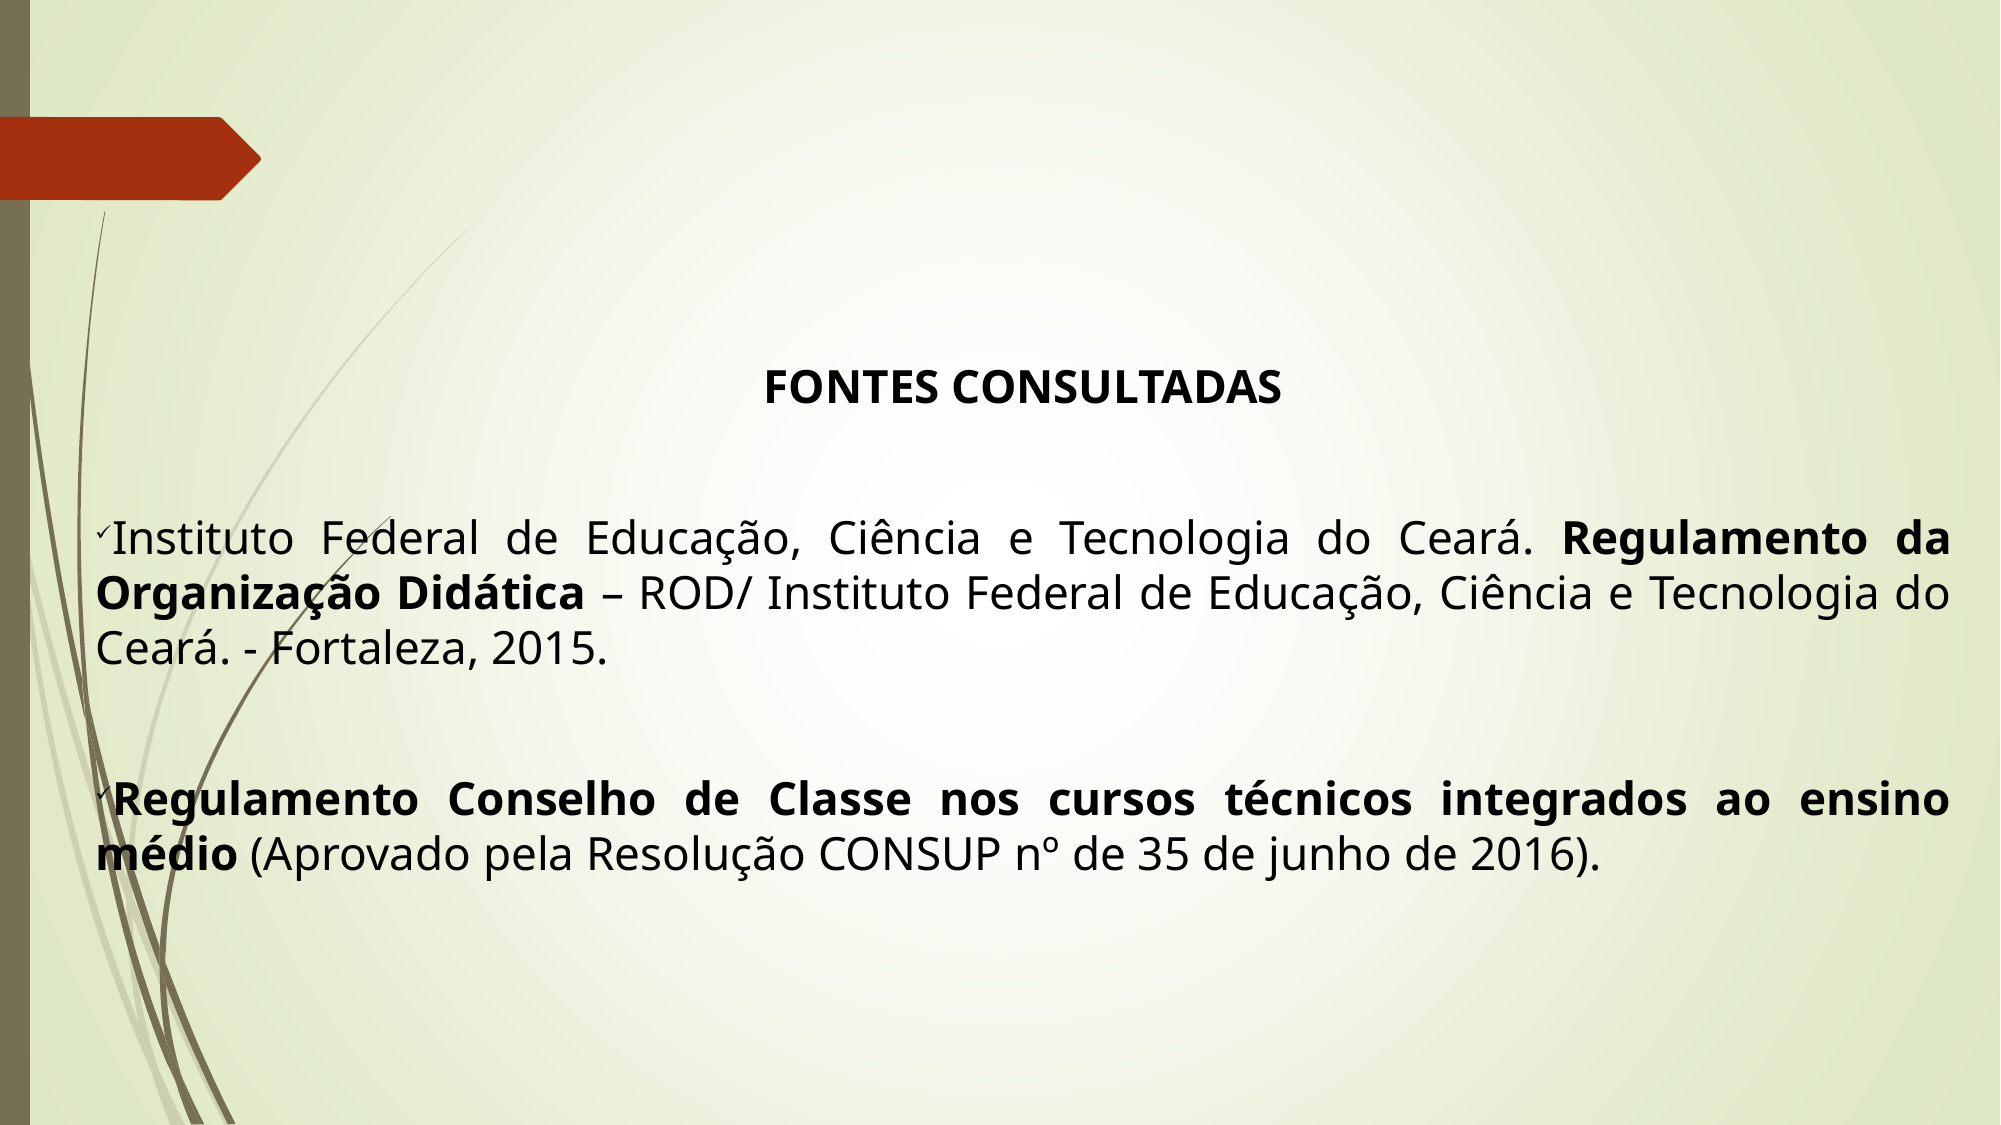

#
FONTES CONSULTADAS
Instituto Federal de Educação, Ciência e Tecnologia do Ceará. Regulamento da Organização Didática – ROD/ Instituto Federal de Educação, Ciência e Tecnologia do Ceará. - Fortaleza, 2015.
Regulamento Conselho de Classe nos cursos técnicos integrados ao ensino médio (Aprovado pela Resolução CONSUP nº de 35 de junho de 2016).